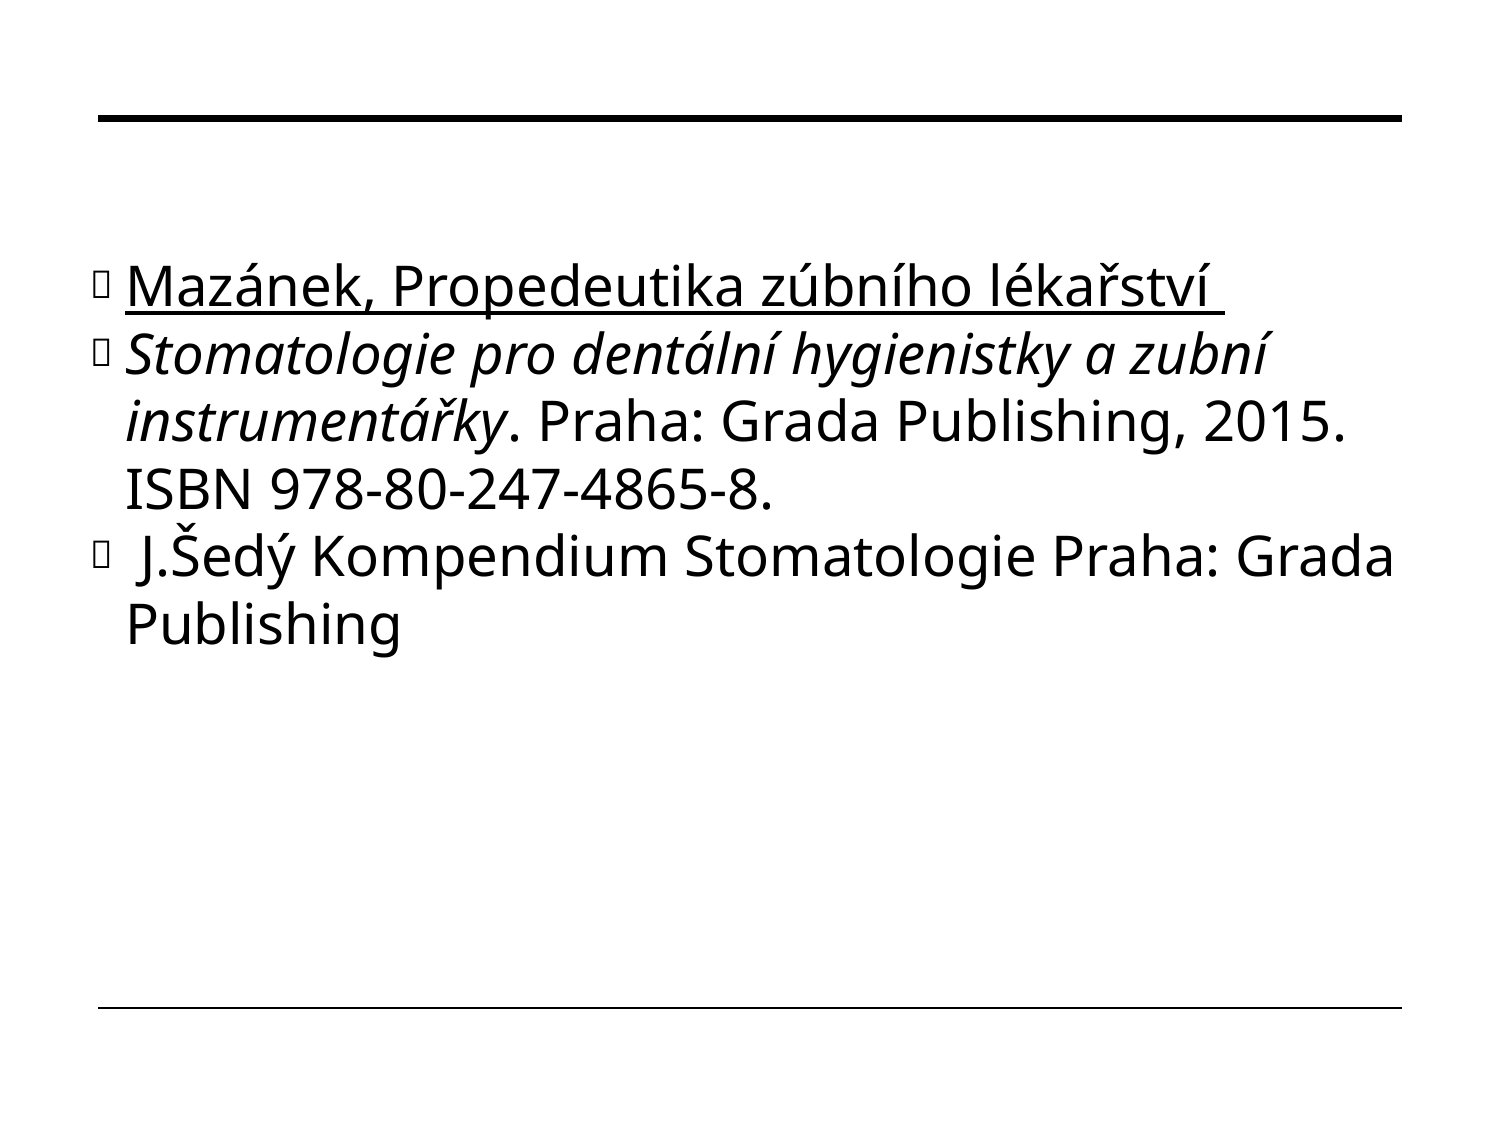

Mazánek, Propedeutika zúbního lékařství
Stomatologie pro dentální hygienistky a zubní instrumentářky. Praha: Grada Publishing, 2015. ISBN 978-80-247-4865-8.
 J.Šedý Kompendium Stomatologie Praha: Grada Publishing